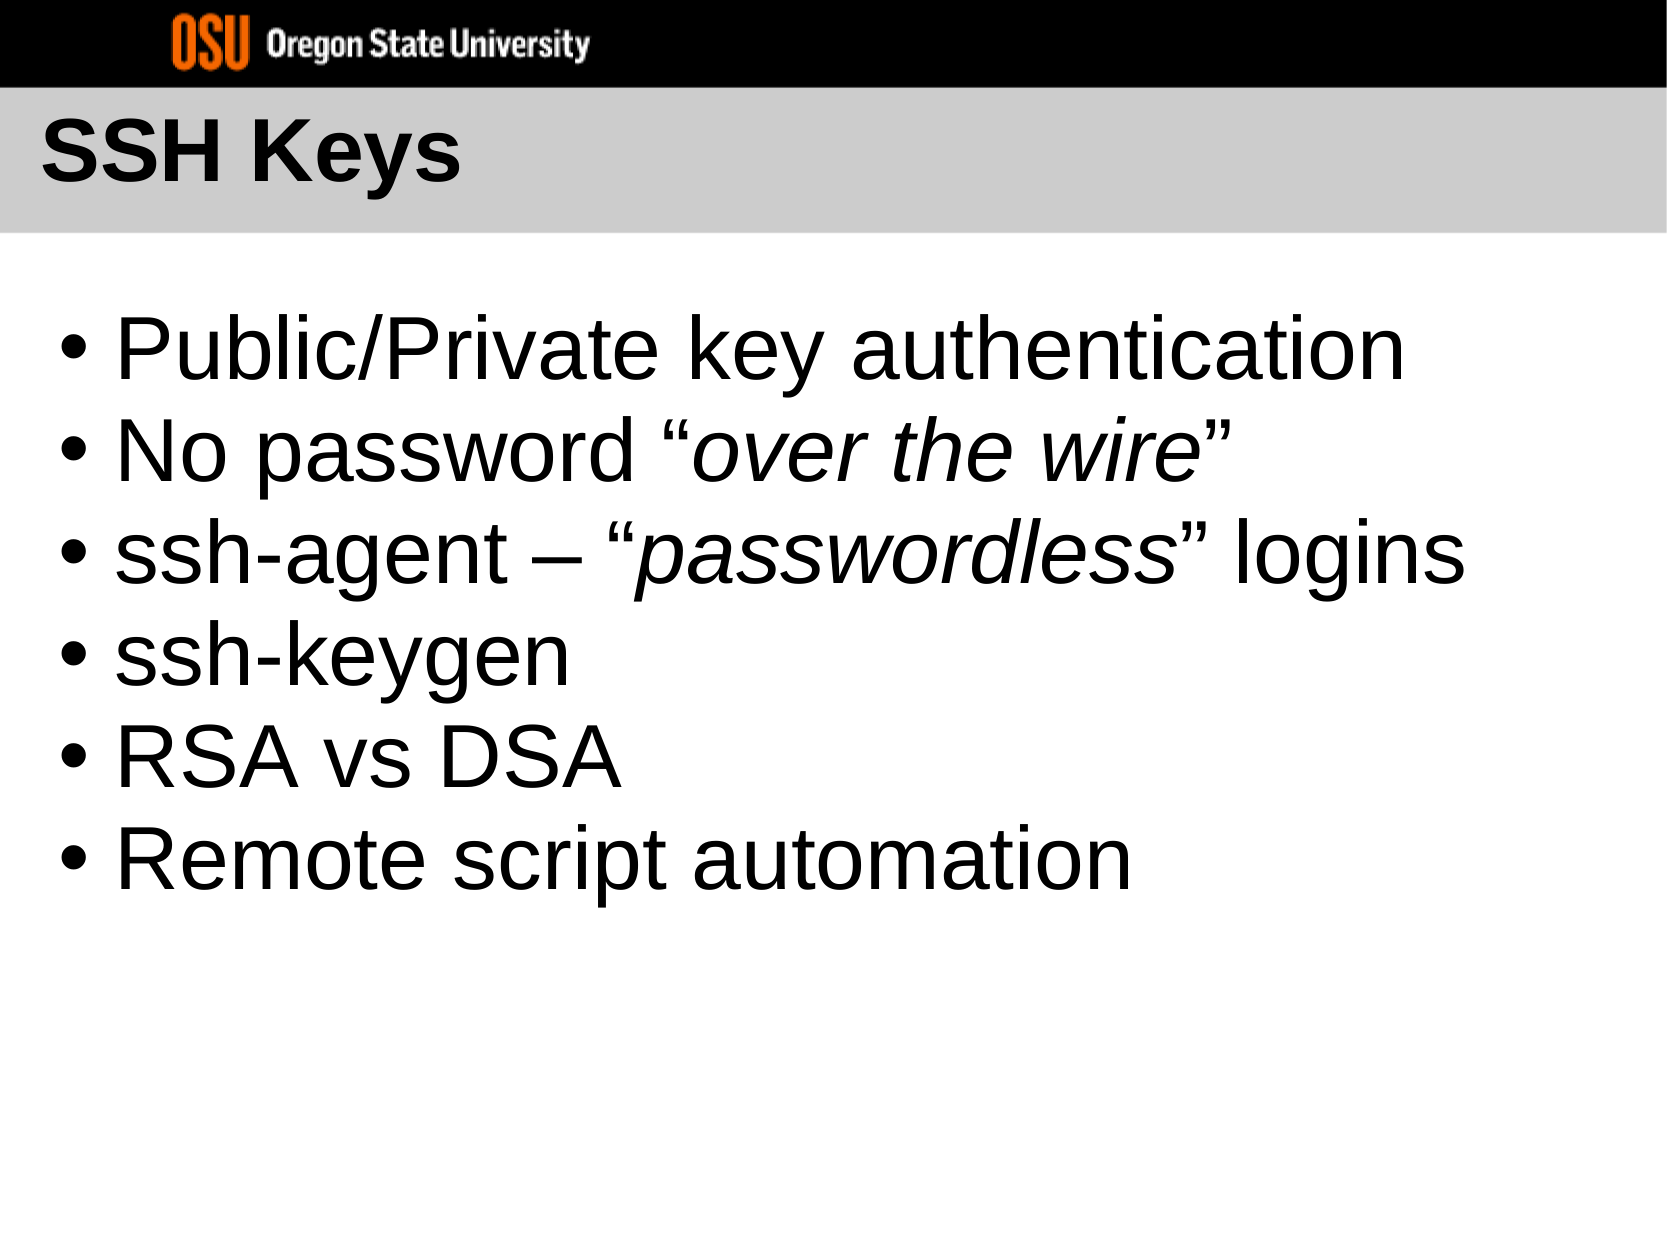

# SSH Keys
Public/Private key authentication
No password “over the wire”
ssh-agent – “passwordless” logins
ssh-keygen
RSA vs DSA
Remote script automation